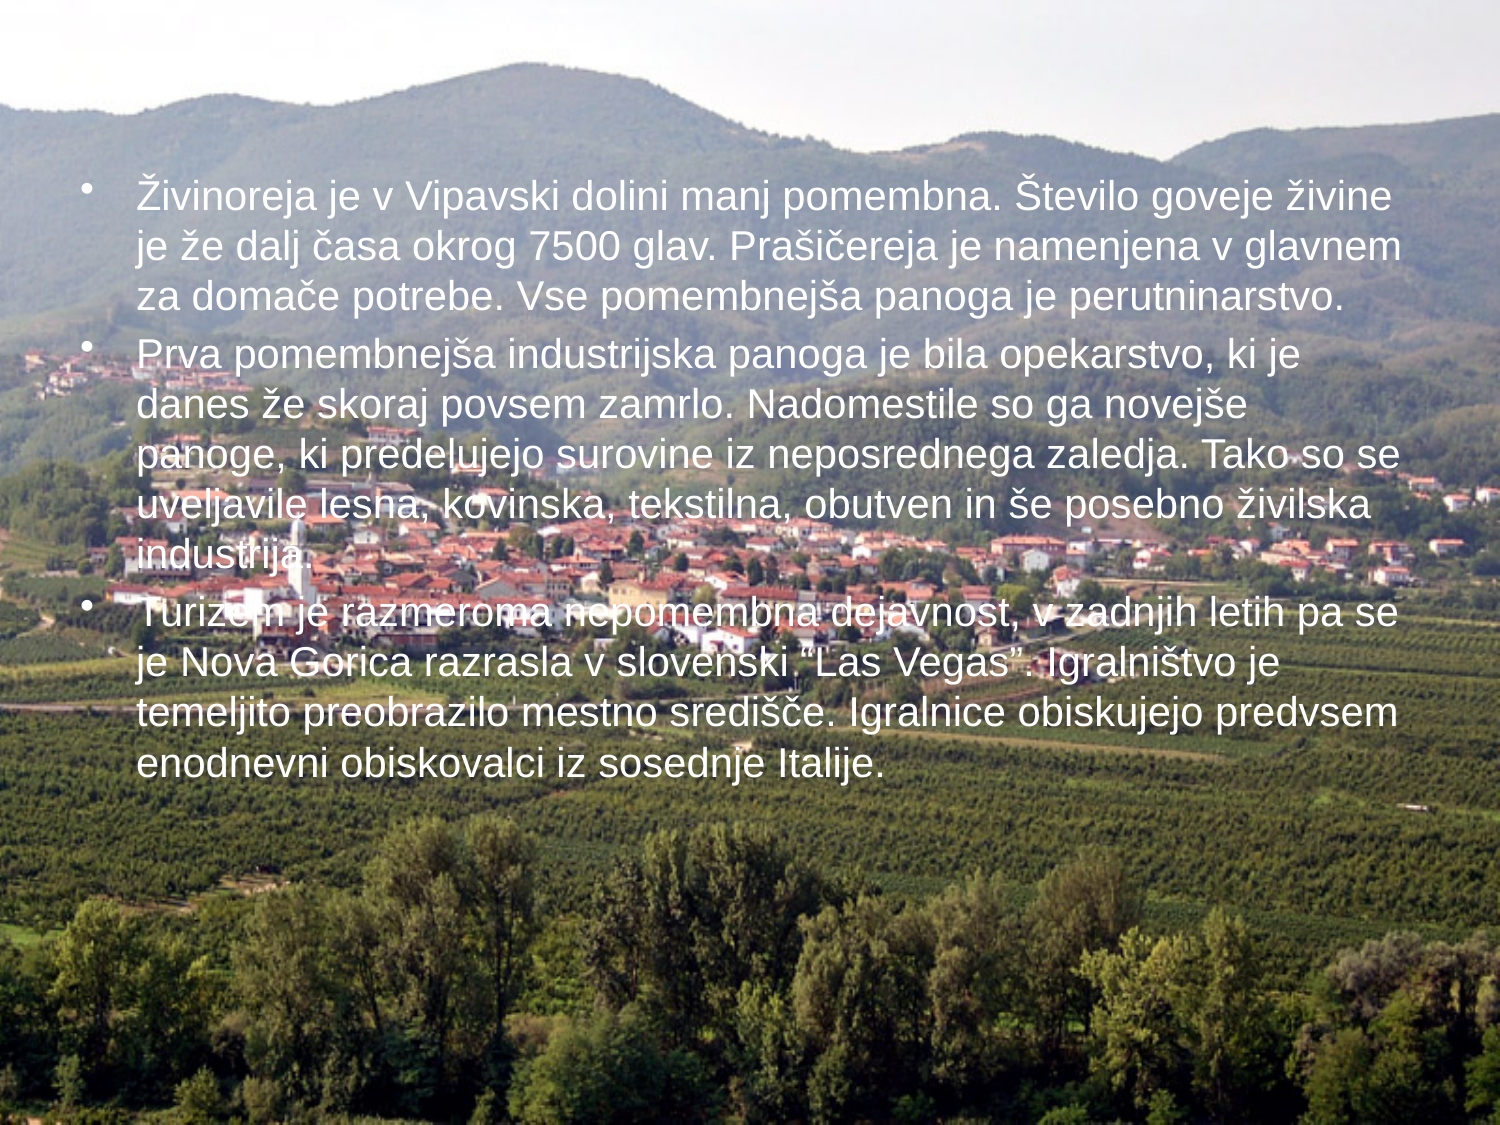

#
Živinoreja je v Vipavski dolini manj pomembna. Število goveje živine je že dalj časa okrog 7500 glav. Prašičereja je namenjena v glavnem za domače potrebe. Vse pomembnejša panoga je perutninarstvo.
Prva pomembnejša industrijska panoga je bila opekarstvo, ki je danes že skoraj povsem zamrlo. Nadomestile so ga novejše panoge, ki predelujejo surovine iz neposrednega zaledja. Tako so se uveljavile lesna, kovinska, tekstilna, obutven in še posebno živilska industrija.
Turizem je razmeroma nepomembna dejavnost, v zadnjih letih pa se je Nova Gorica razrasla v slovenski “Las Vegas”. Igralništvo je temeljito preobrazilo mestno središče. Igralnice obiskujejo predvsem enodnevni obiskovalci iz sosednje Italije.